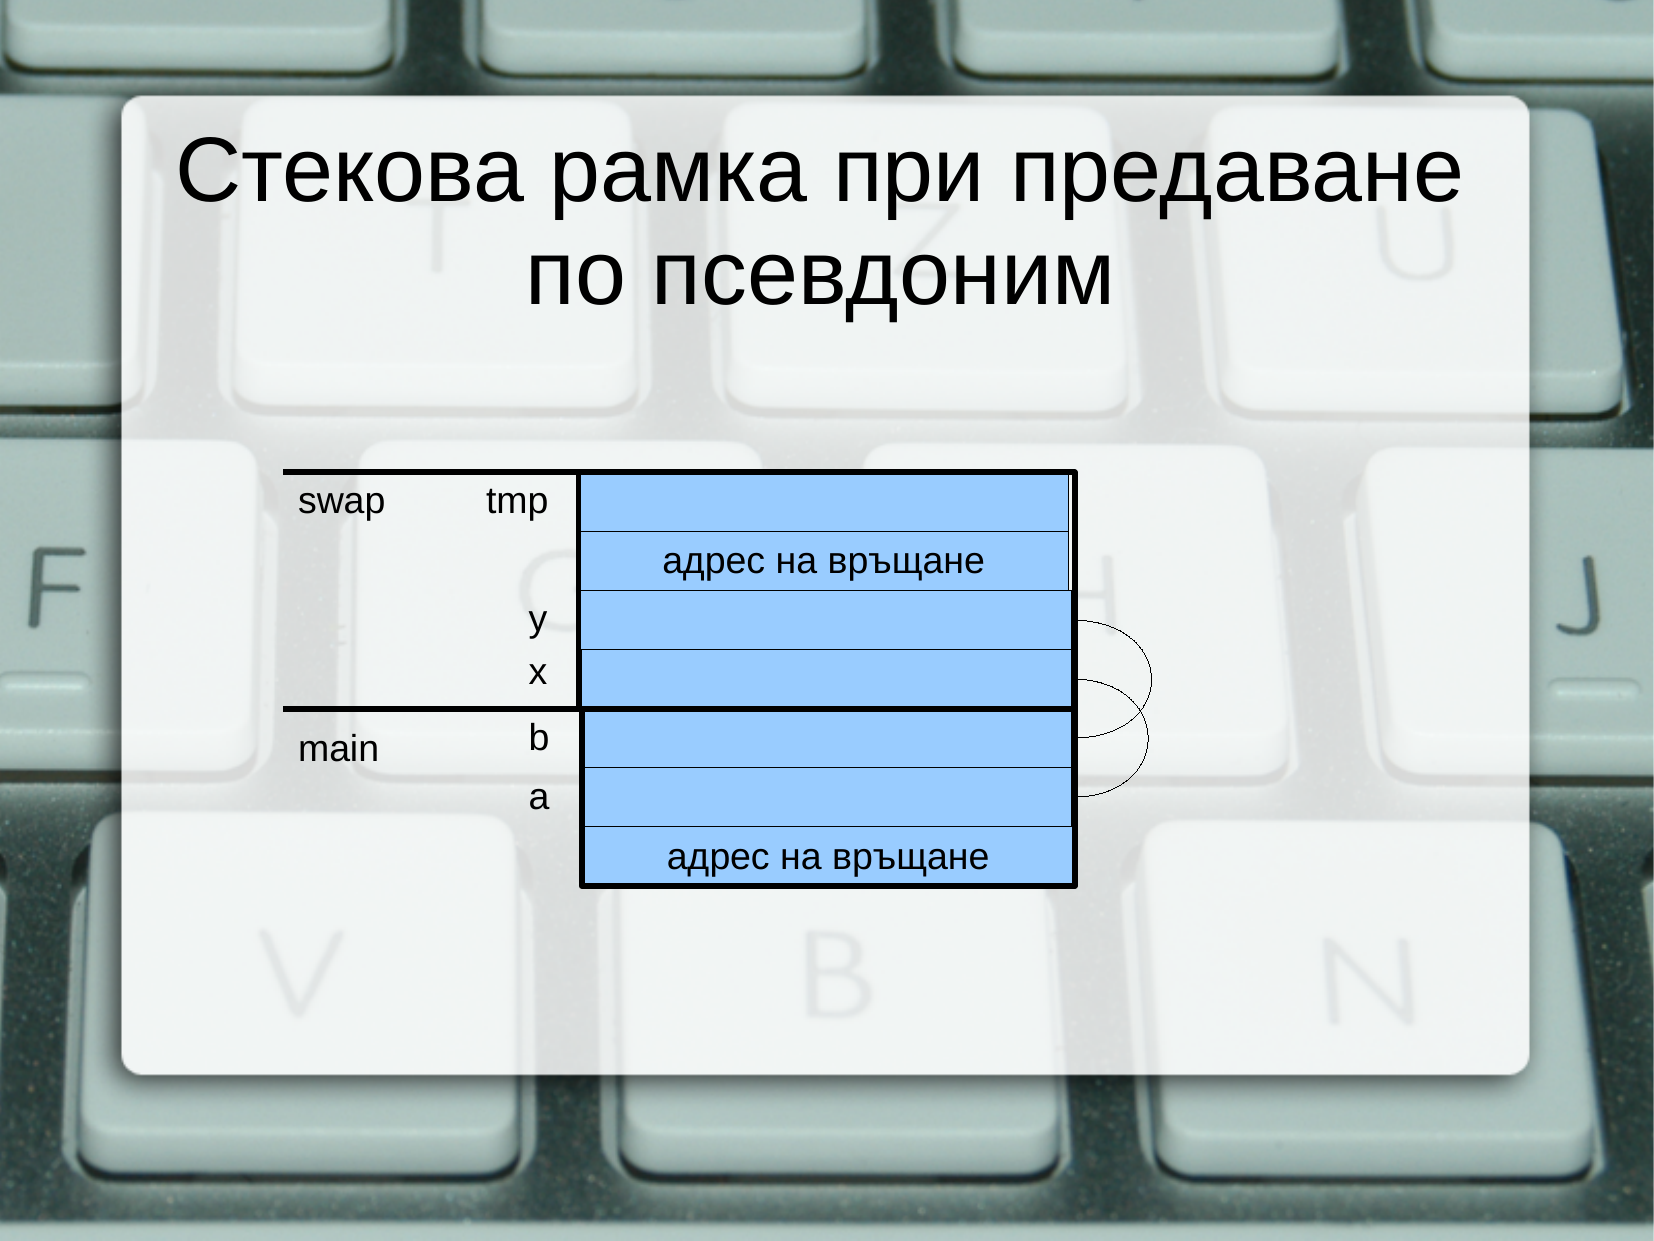

# Стекова рамка при предаване по псевдоним
swap
tmp
адрес на връщане
y
x
b
main
a
адрес на връщане